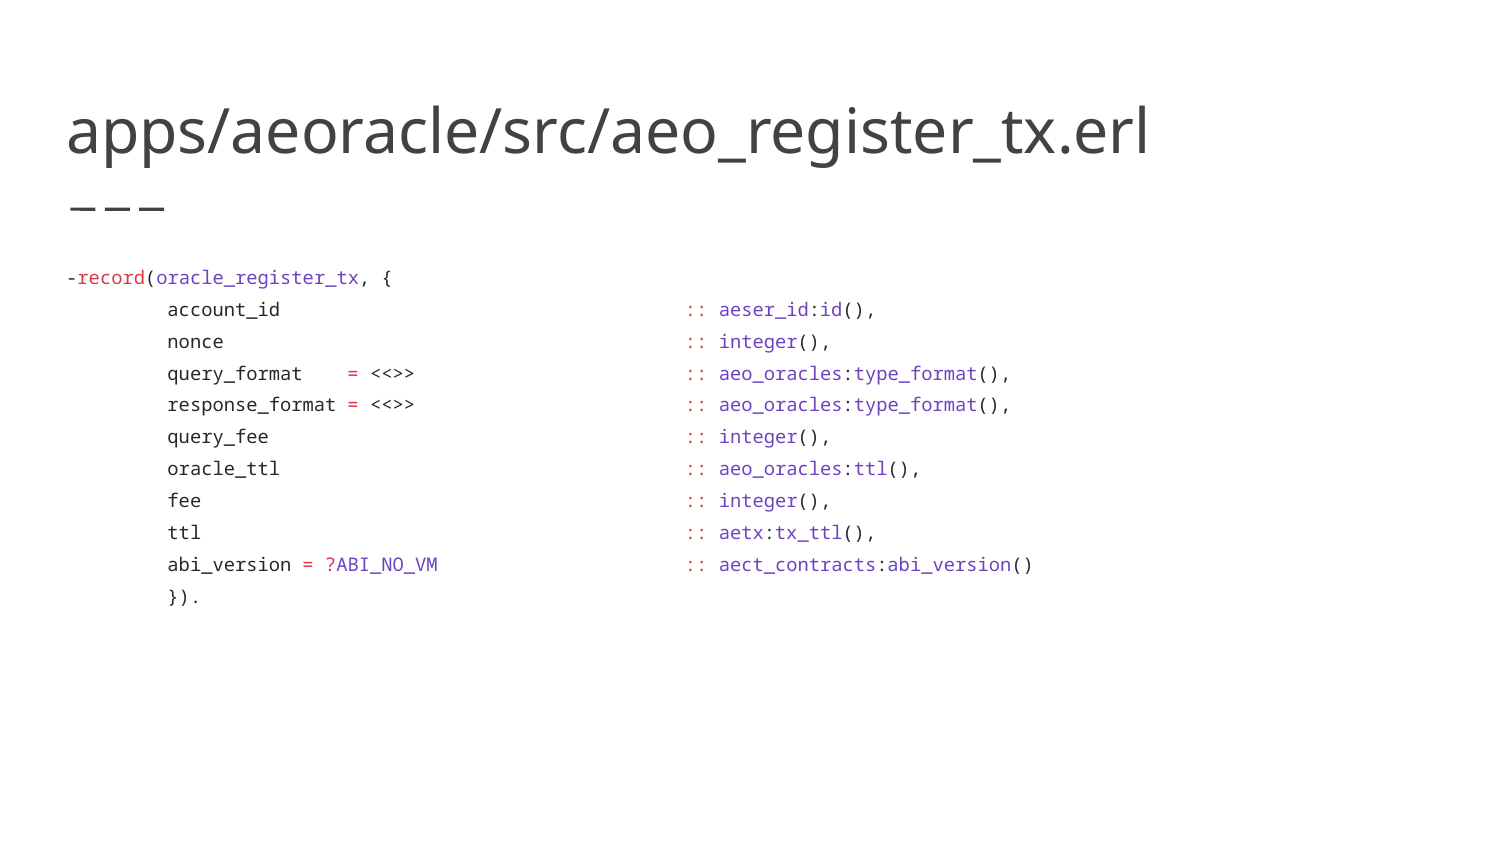

# apps/aeoracle/src/aeo_register_tx.erl
-record(oracle_register_tx, {
 account_id :: aeser_id:id(),
 nonce :: integer(),
 query_format = <<>> :: aeo_oracles:type_format(),
 response_format = <<>> :: aeo_oracles:type_format(),
 query_fee :: integer(),
 oracle_ttl :: aeo_oracles:ttl(),
 fee :: integer(),
 ttl :: aetx:tx_ttl(),
 abi_version = ?ABI_NO_VM :: aect_contracts:abi_version()
 }).